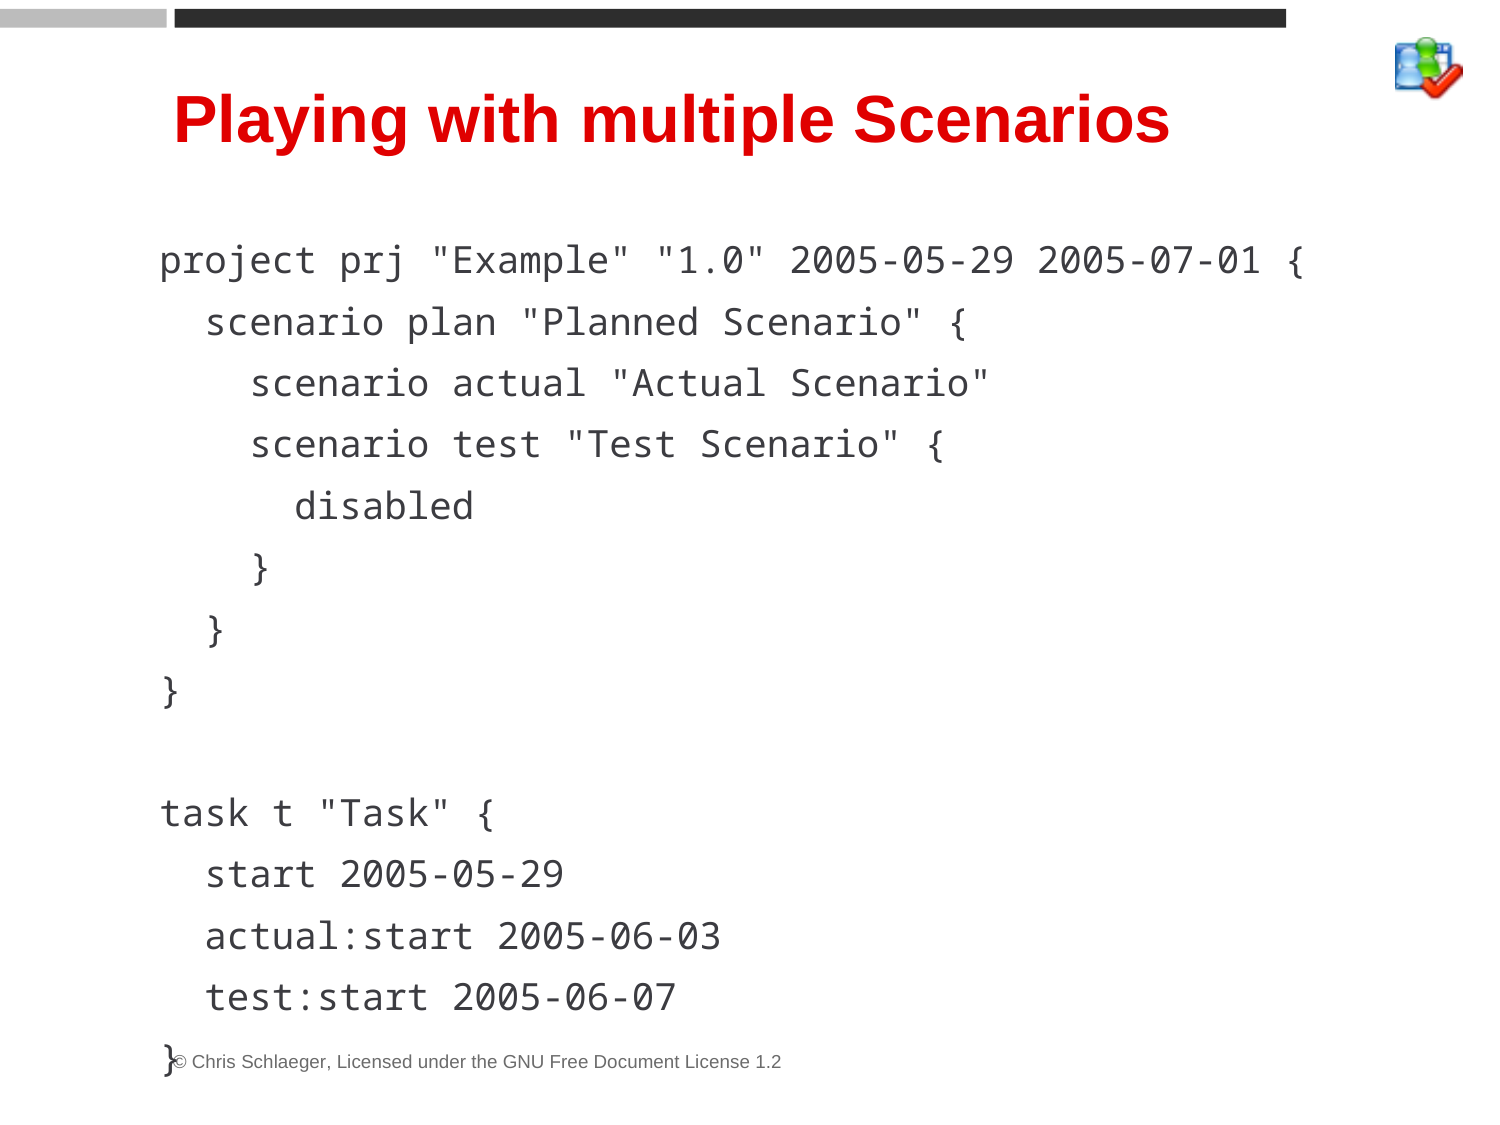

# Playing with multiple Scenarios
project prj "Example" "1.0" 2005-05-29 2005-07-01 {
 scenario plan "Planned Scenario" {
 scenario actual "Actual Scenario"
 scenario test "Test Scenario" {
 disabled
 }
 }
}
task t "Task" {
 start 2005-05-29
 actual:start 2005-06-03
 test:start 2005-06-07
}